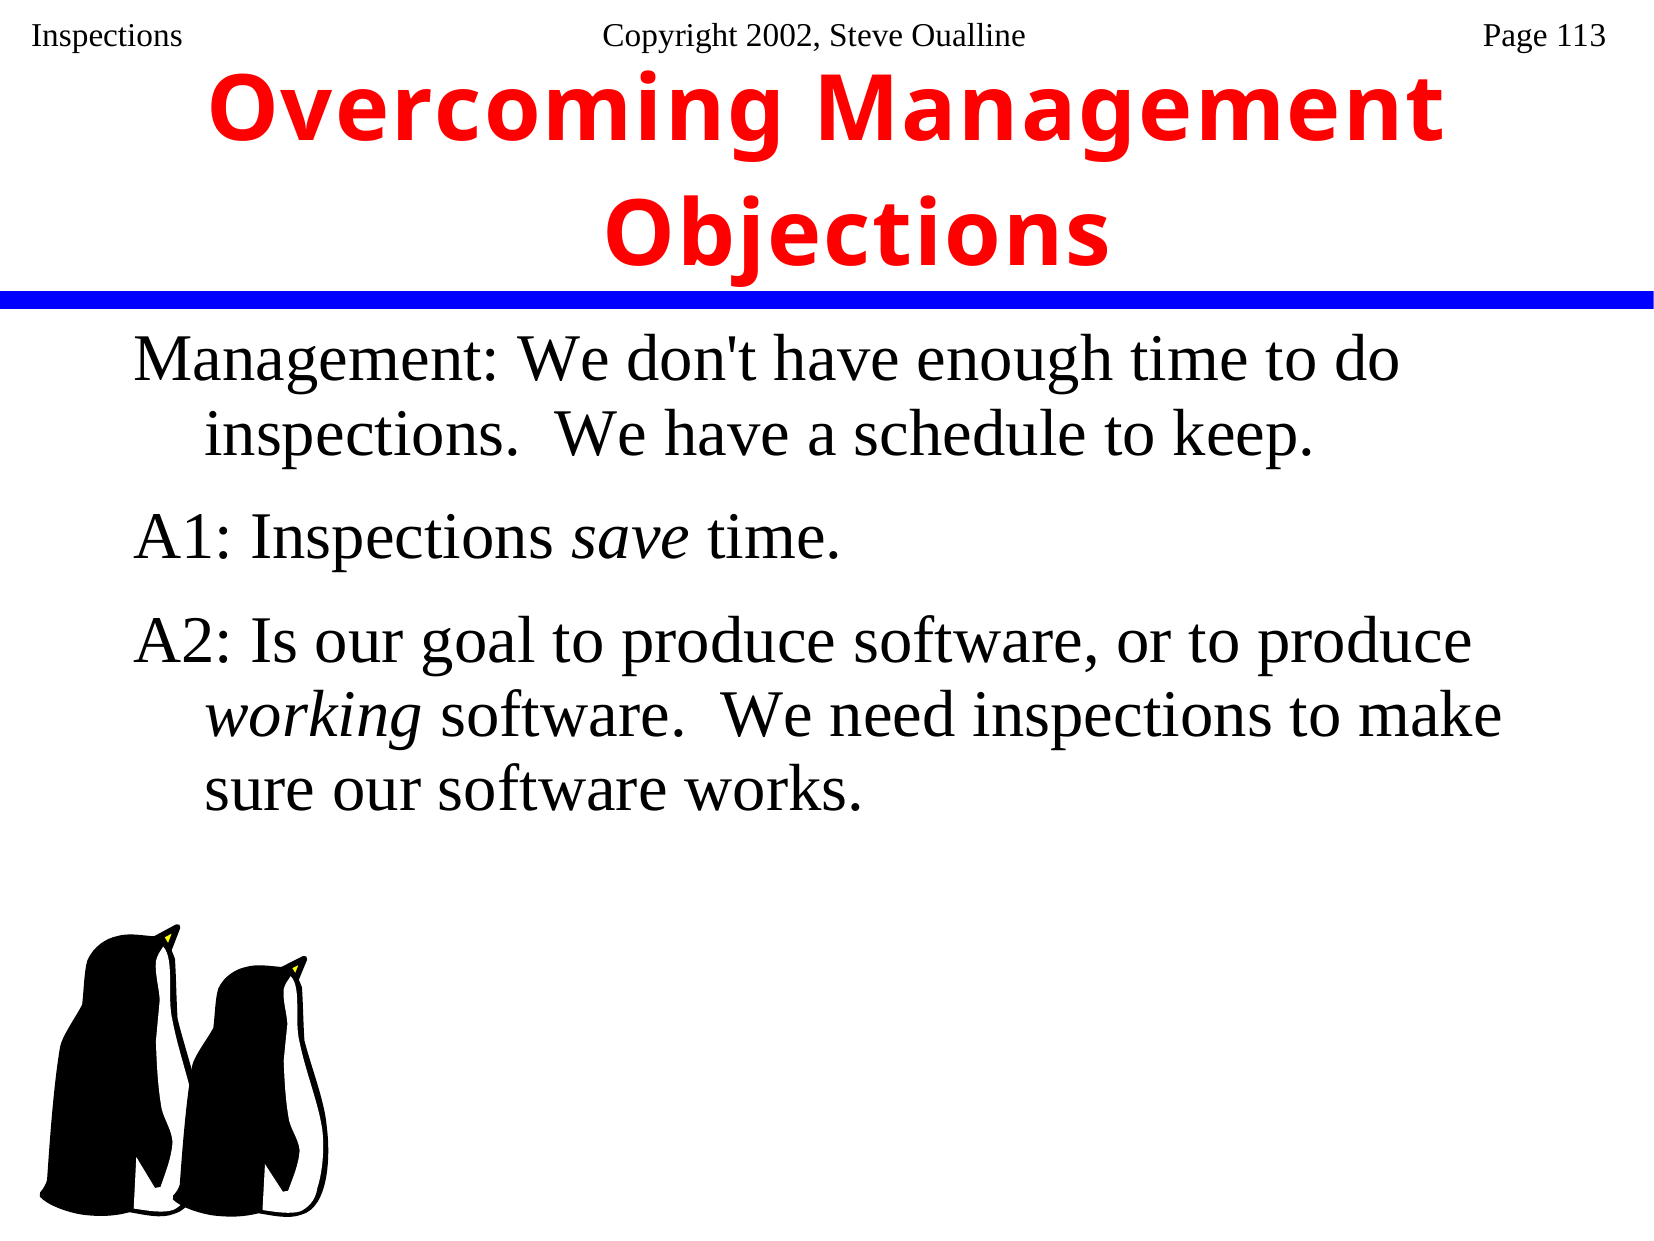

# Overcoming Management Objections
Management: We don't have enough time to do inspections. We have a schedule to keep.
A1: Inspections save time.
A2: Is our goal to produce software, or to produce working software. We need inspections to make sure our software works.